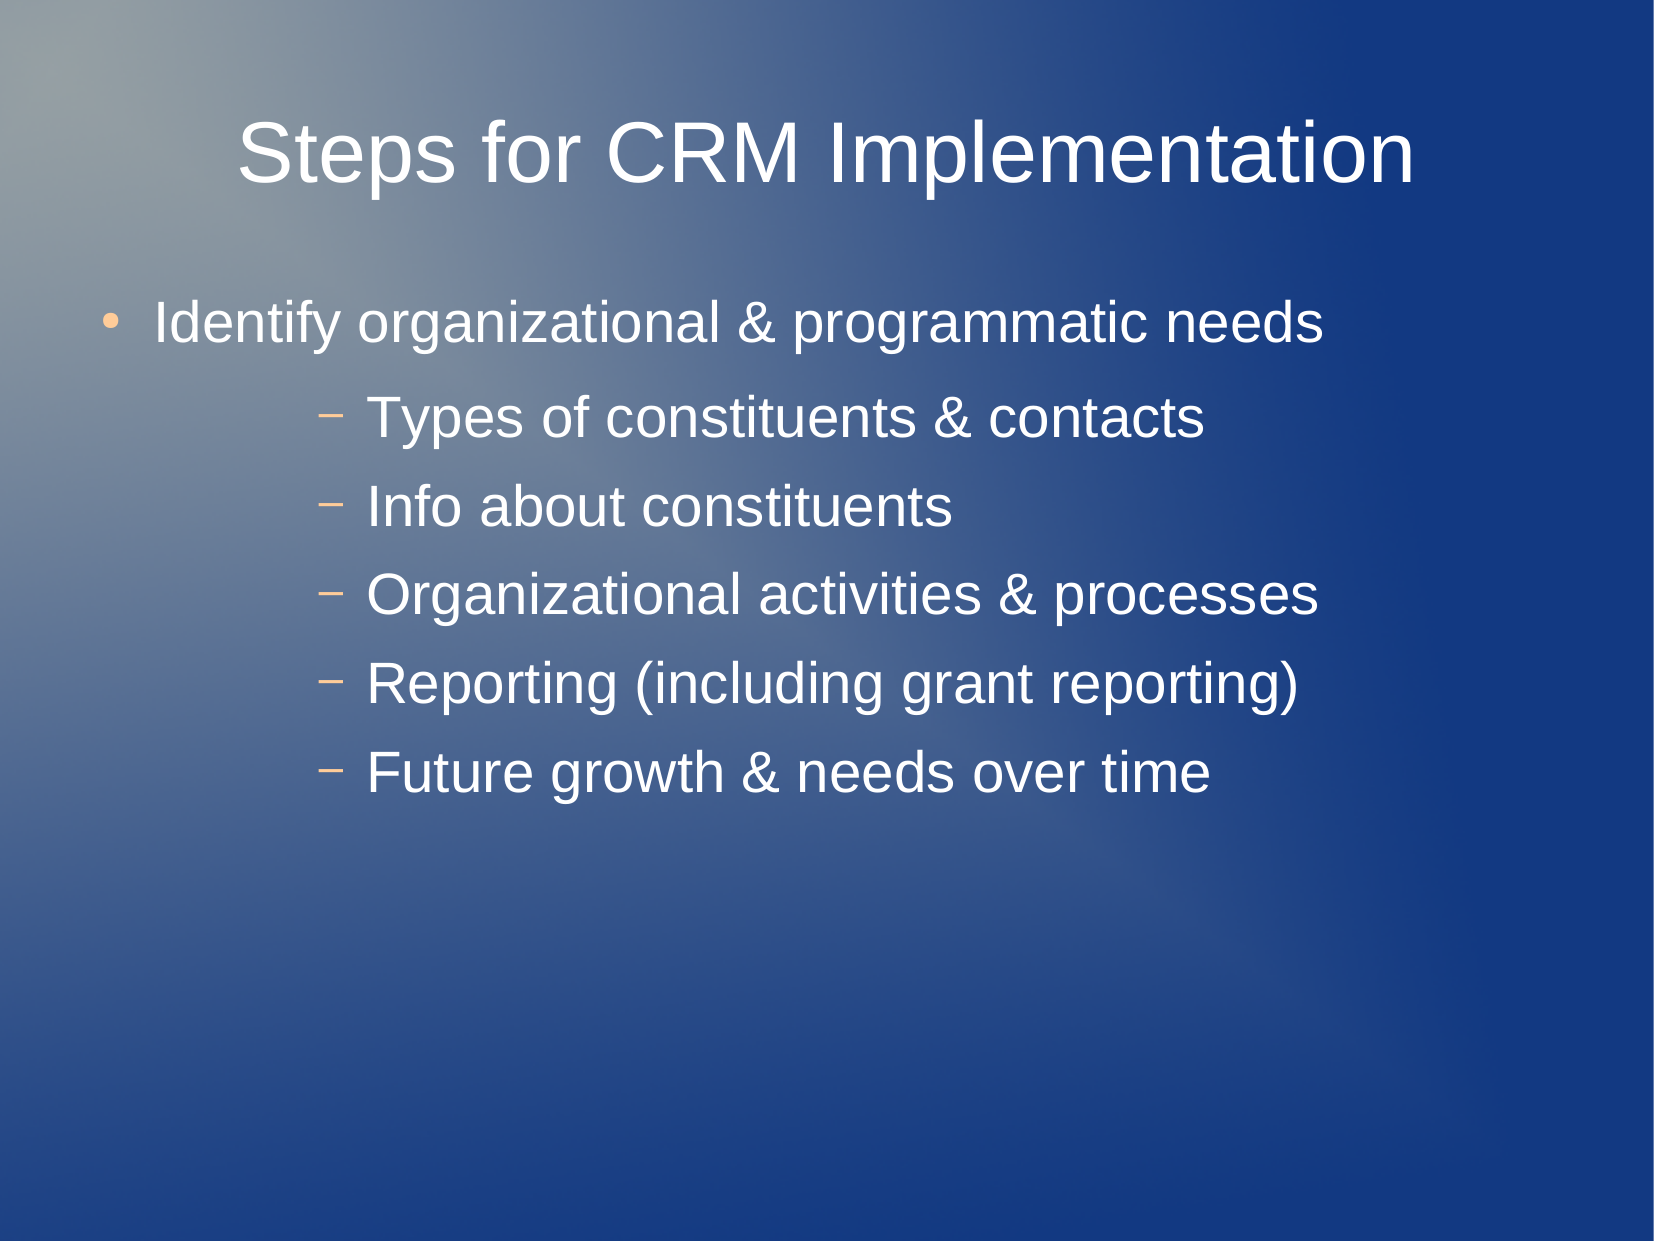

# Steps for CRM Implementation
Identify organizational & programmatic needs
Types of constituents & contacts
Info about constituents
Organizational activities & processes
Reporting (including grant reporting)
Future growth & needs over time